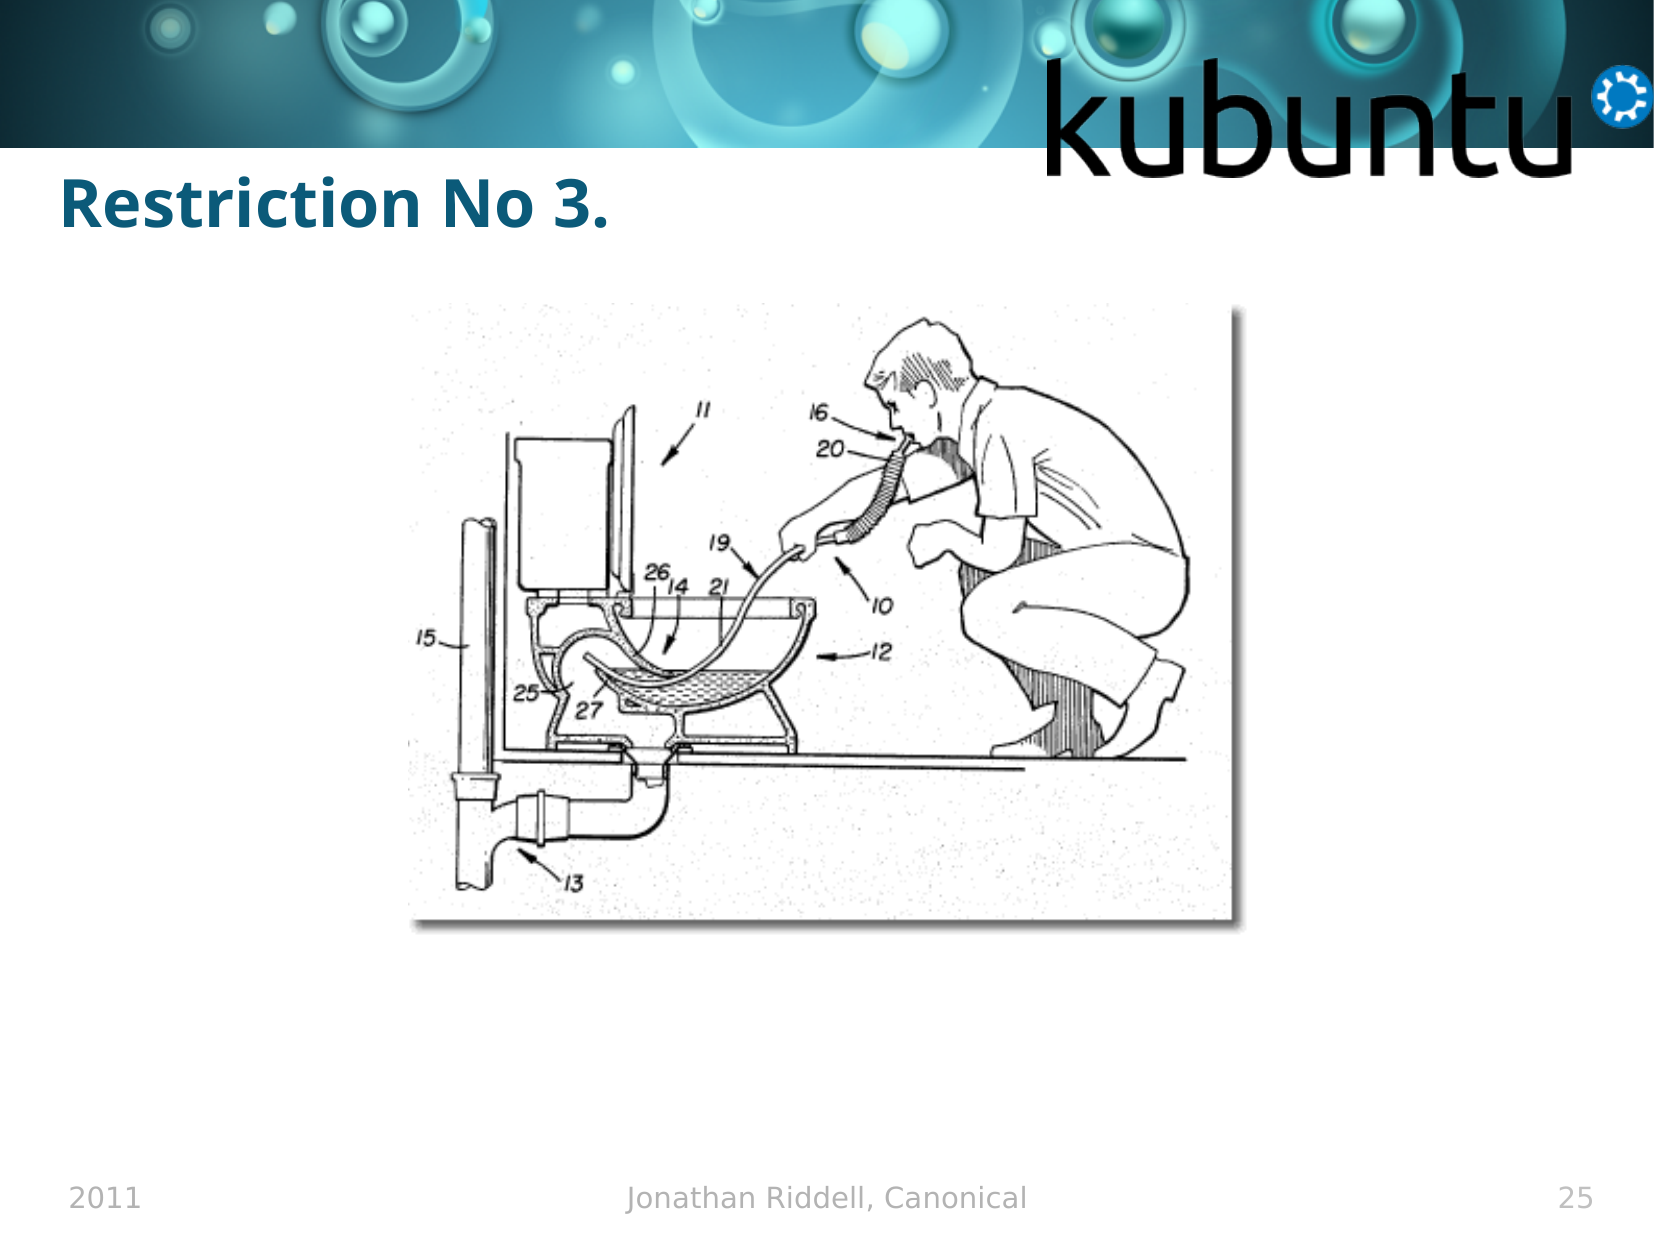

# Restriction No 3.
Name
www.kde.org
25